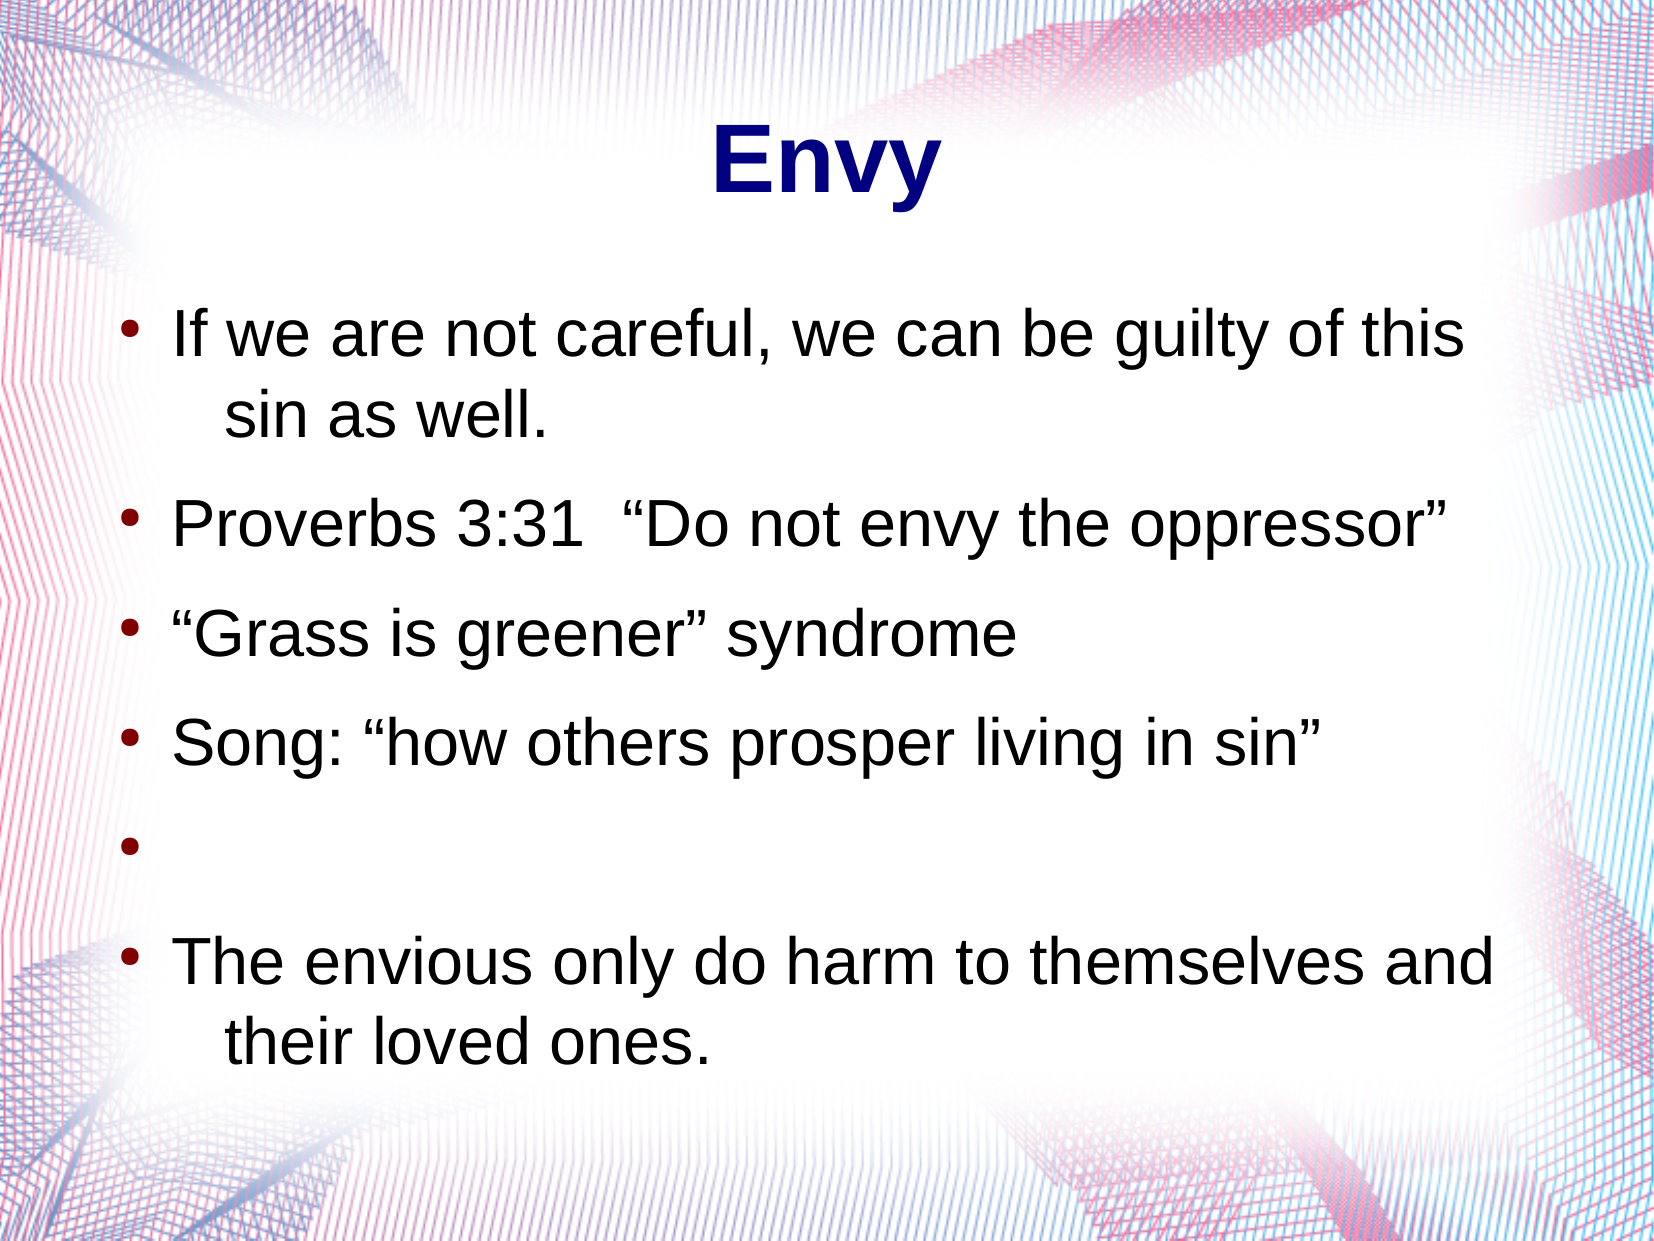

# Envy
If we are not careful, we can be guilty of this sin as well.
Proverbs 3:31 “Do not envy the oppressor”
“Grass is greener” syndrome
Song: “how others prosper living in sin”
The envious only do harm to themselves and their loved ones.